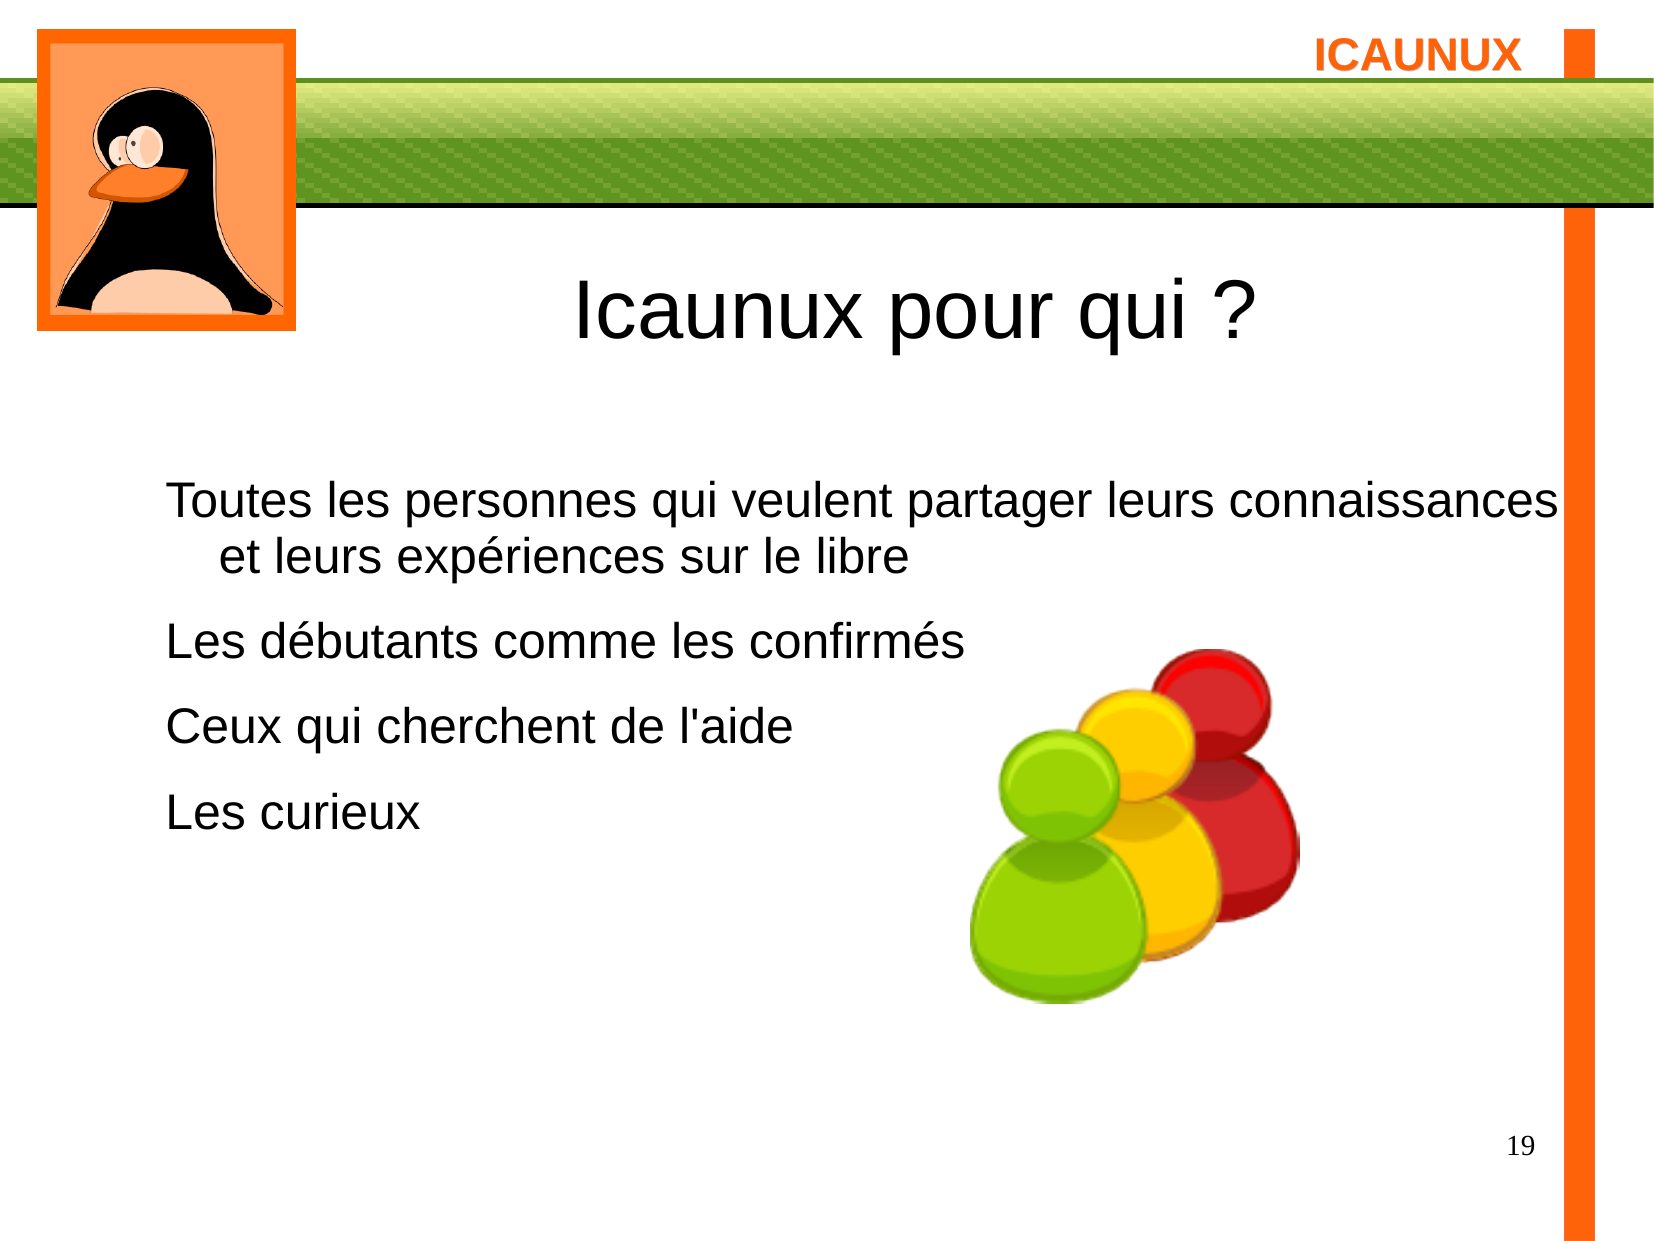

# Icaunux pour qui ?
Toutes les personnes qui veulent partager leurs connaissances et leurs expériences sur le libre
Les débutants comme les confirmés
Ceux qui cherchent de l'aide
Les curieux
19